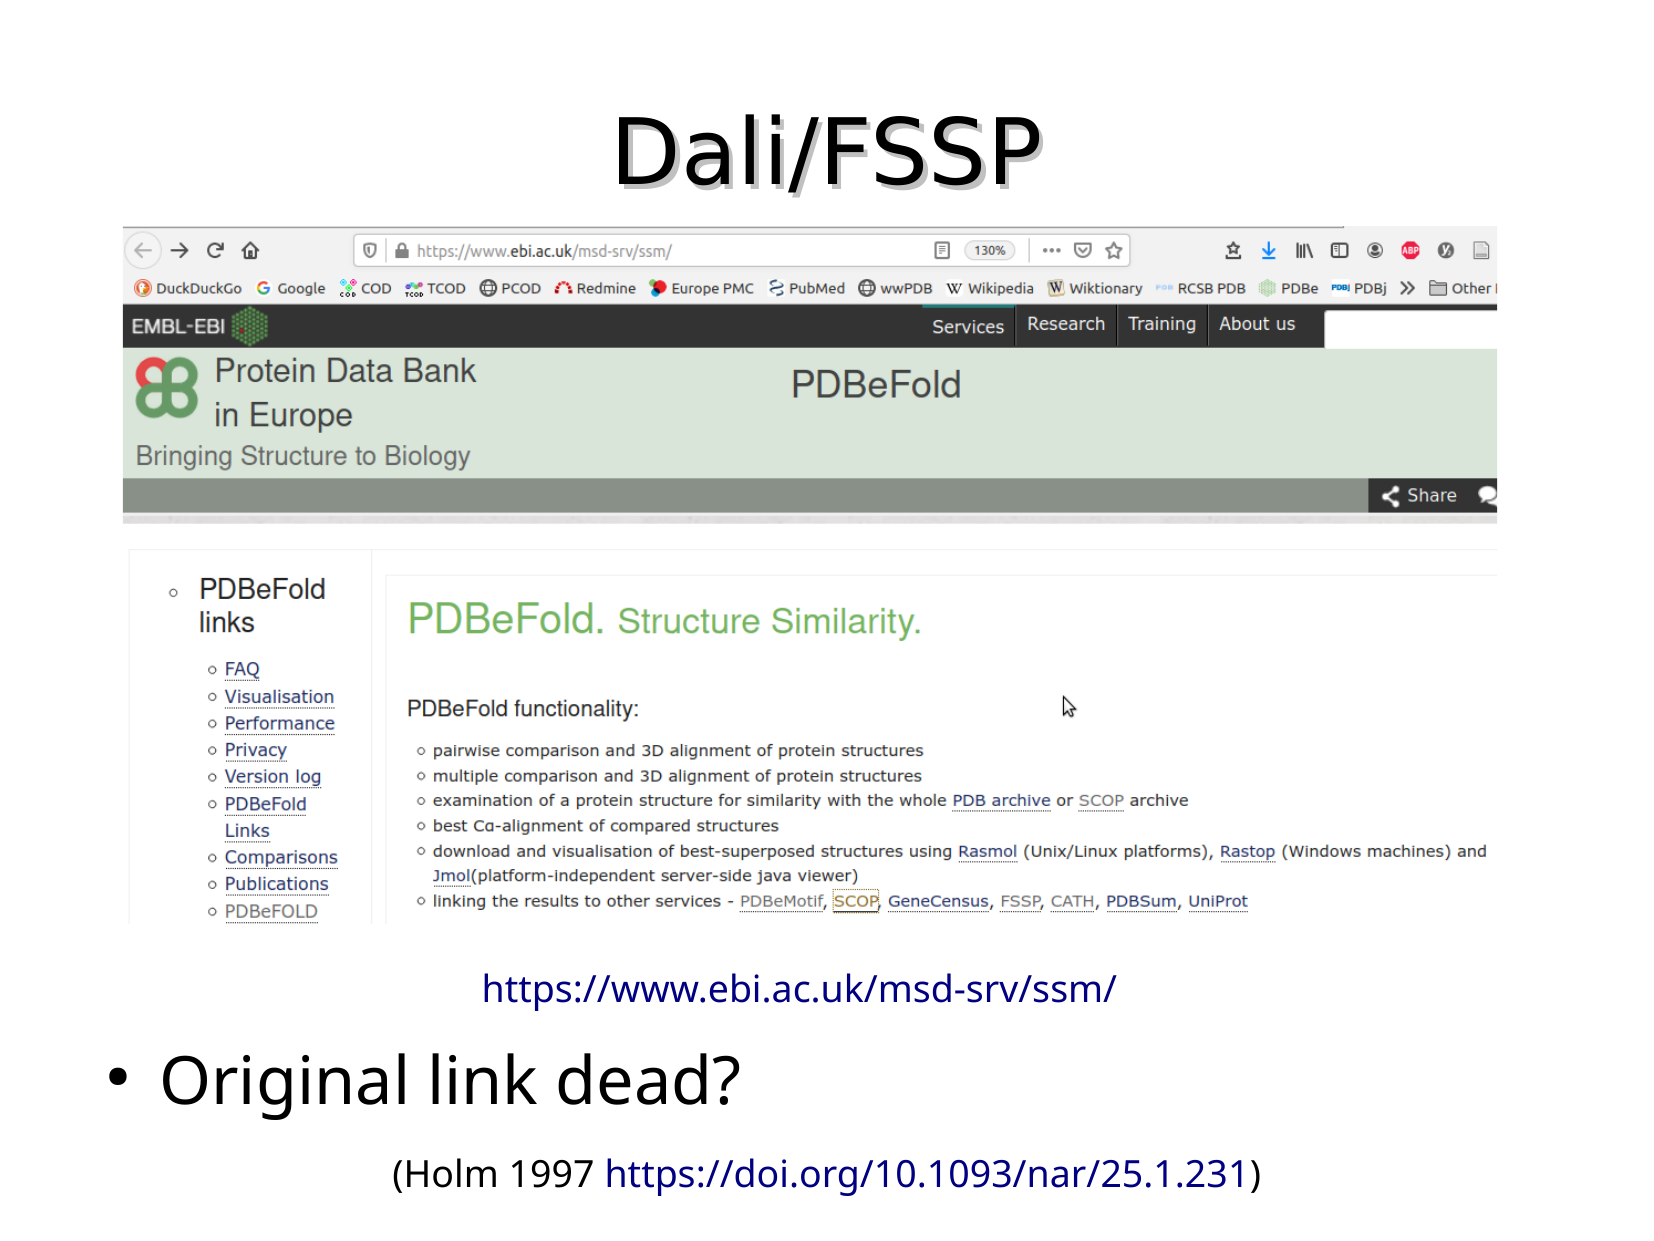

# Dali/FSSP
https://www.ebi.ac.uk/msd-srv/ssm/
Original link dead?
(Holm 1997 https://doi.org/10.1093/nar/25.1.231)